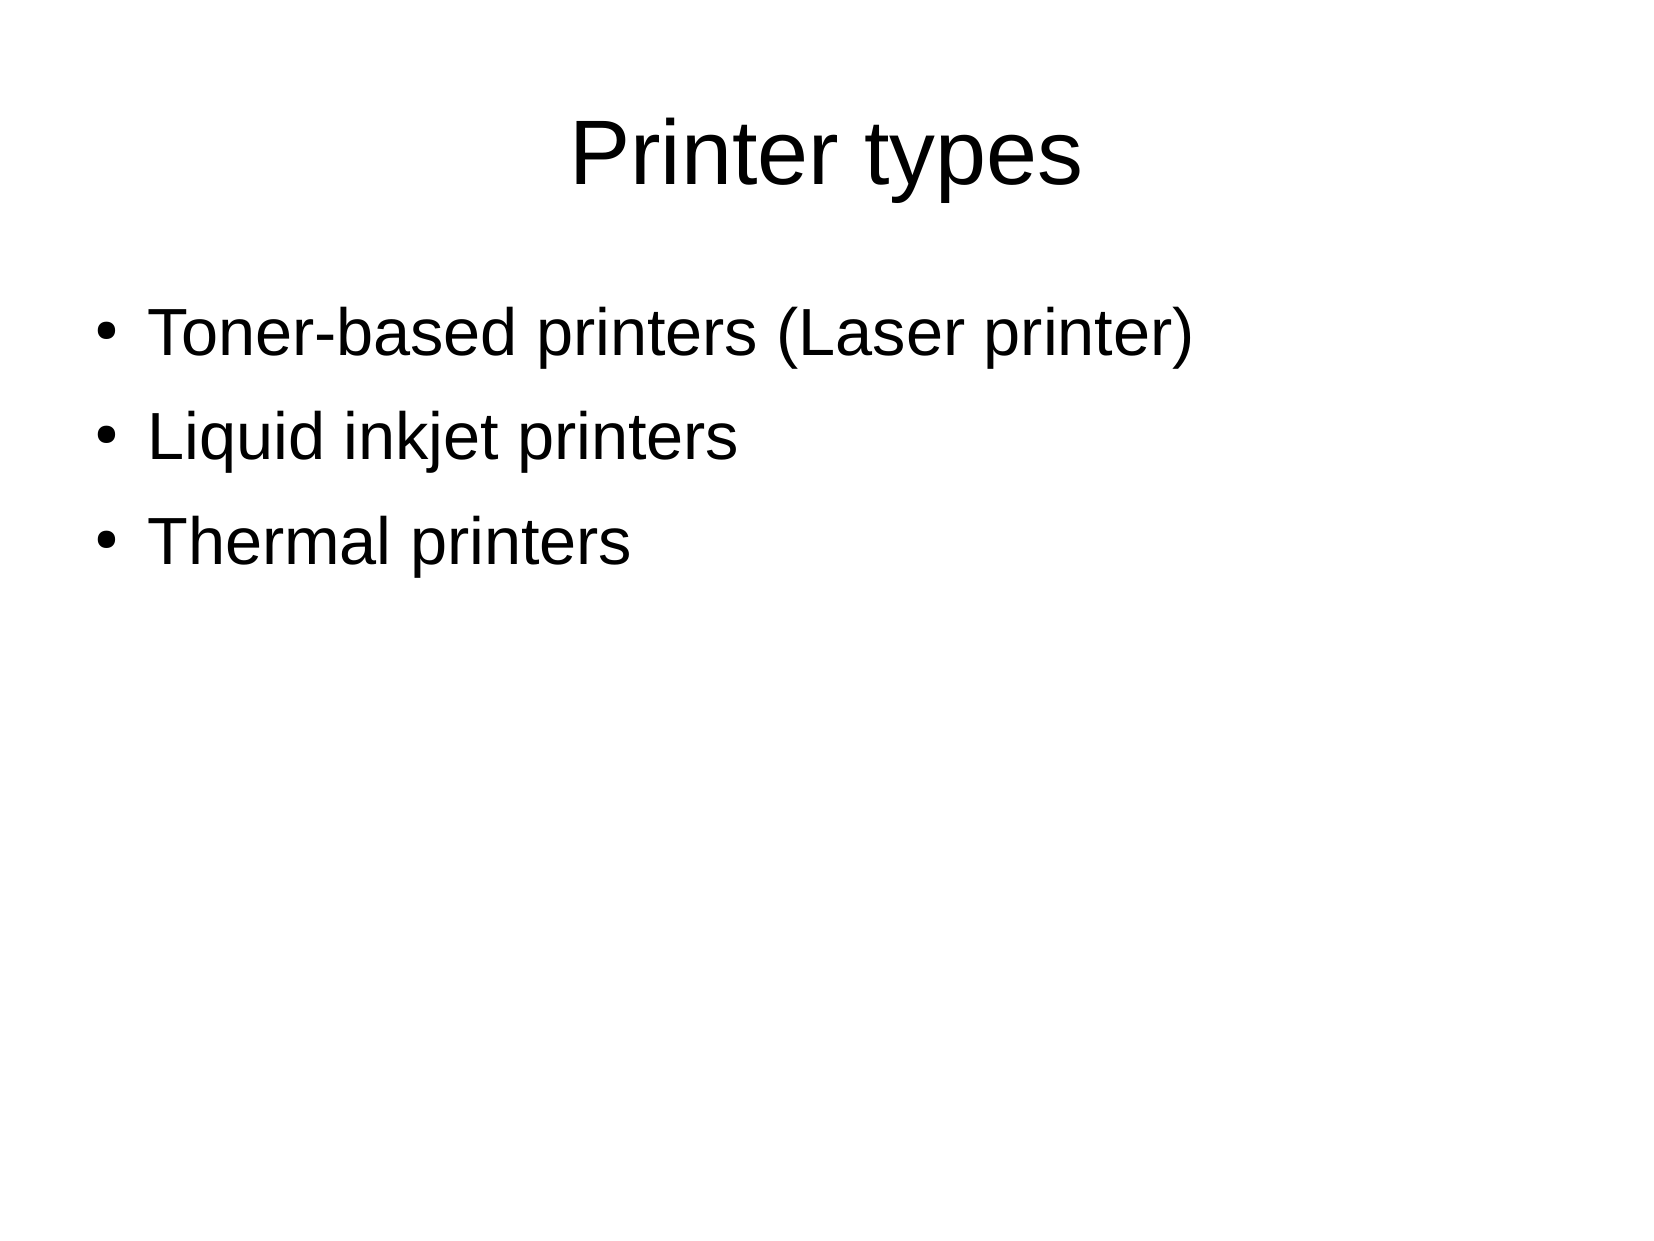

# Printer types
Toner-based printers (Laser printer)
Liquid inkjet printers
Thermal printers